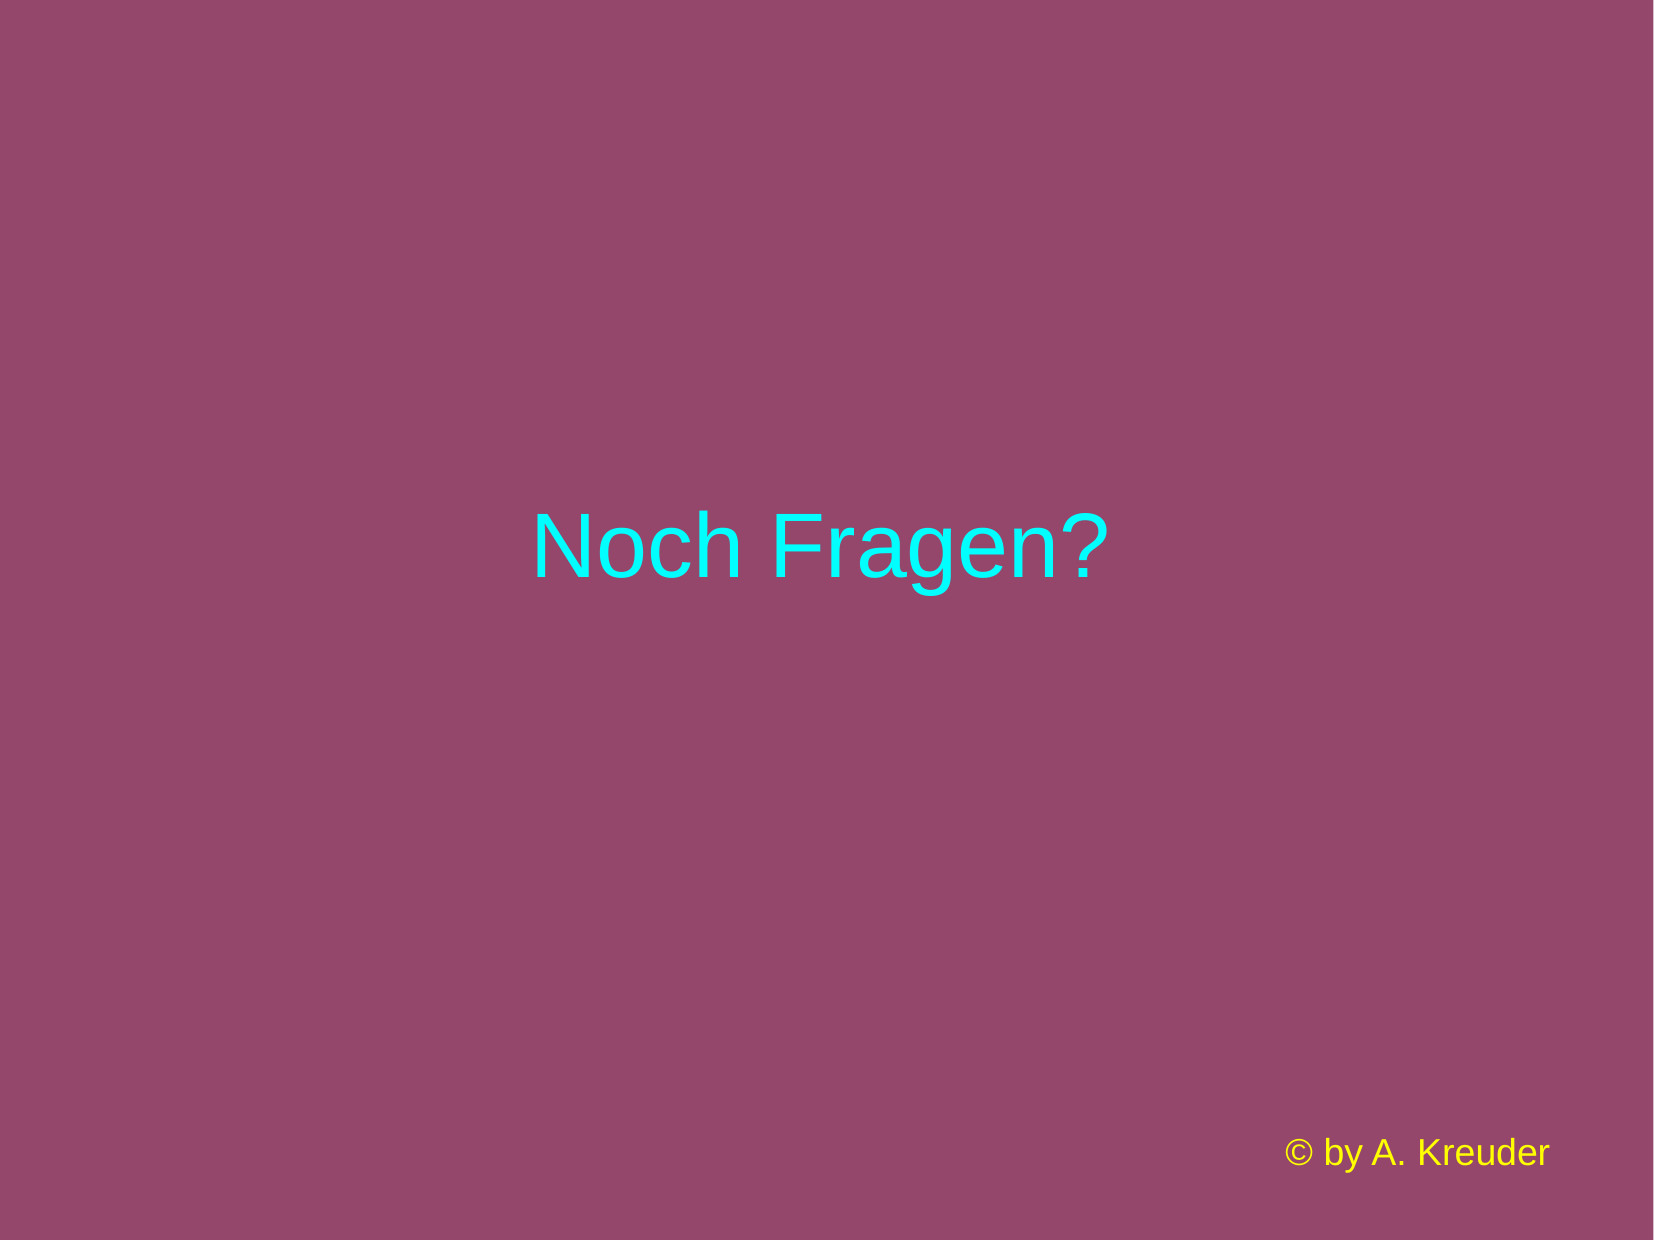

# Noch Fragen?
© by A. Kreuder